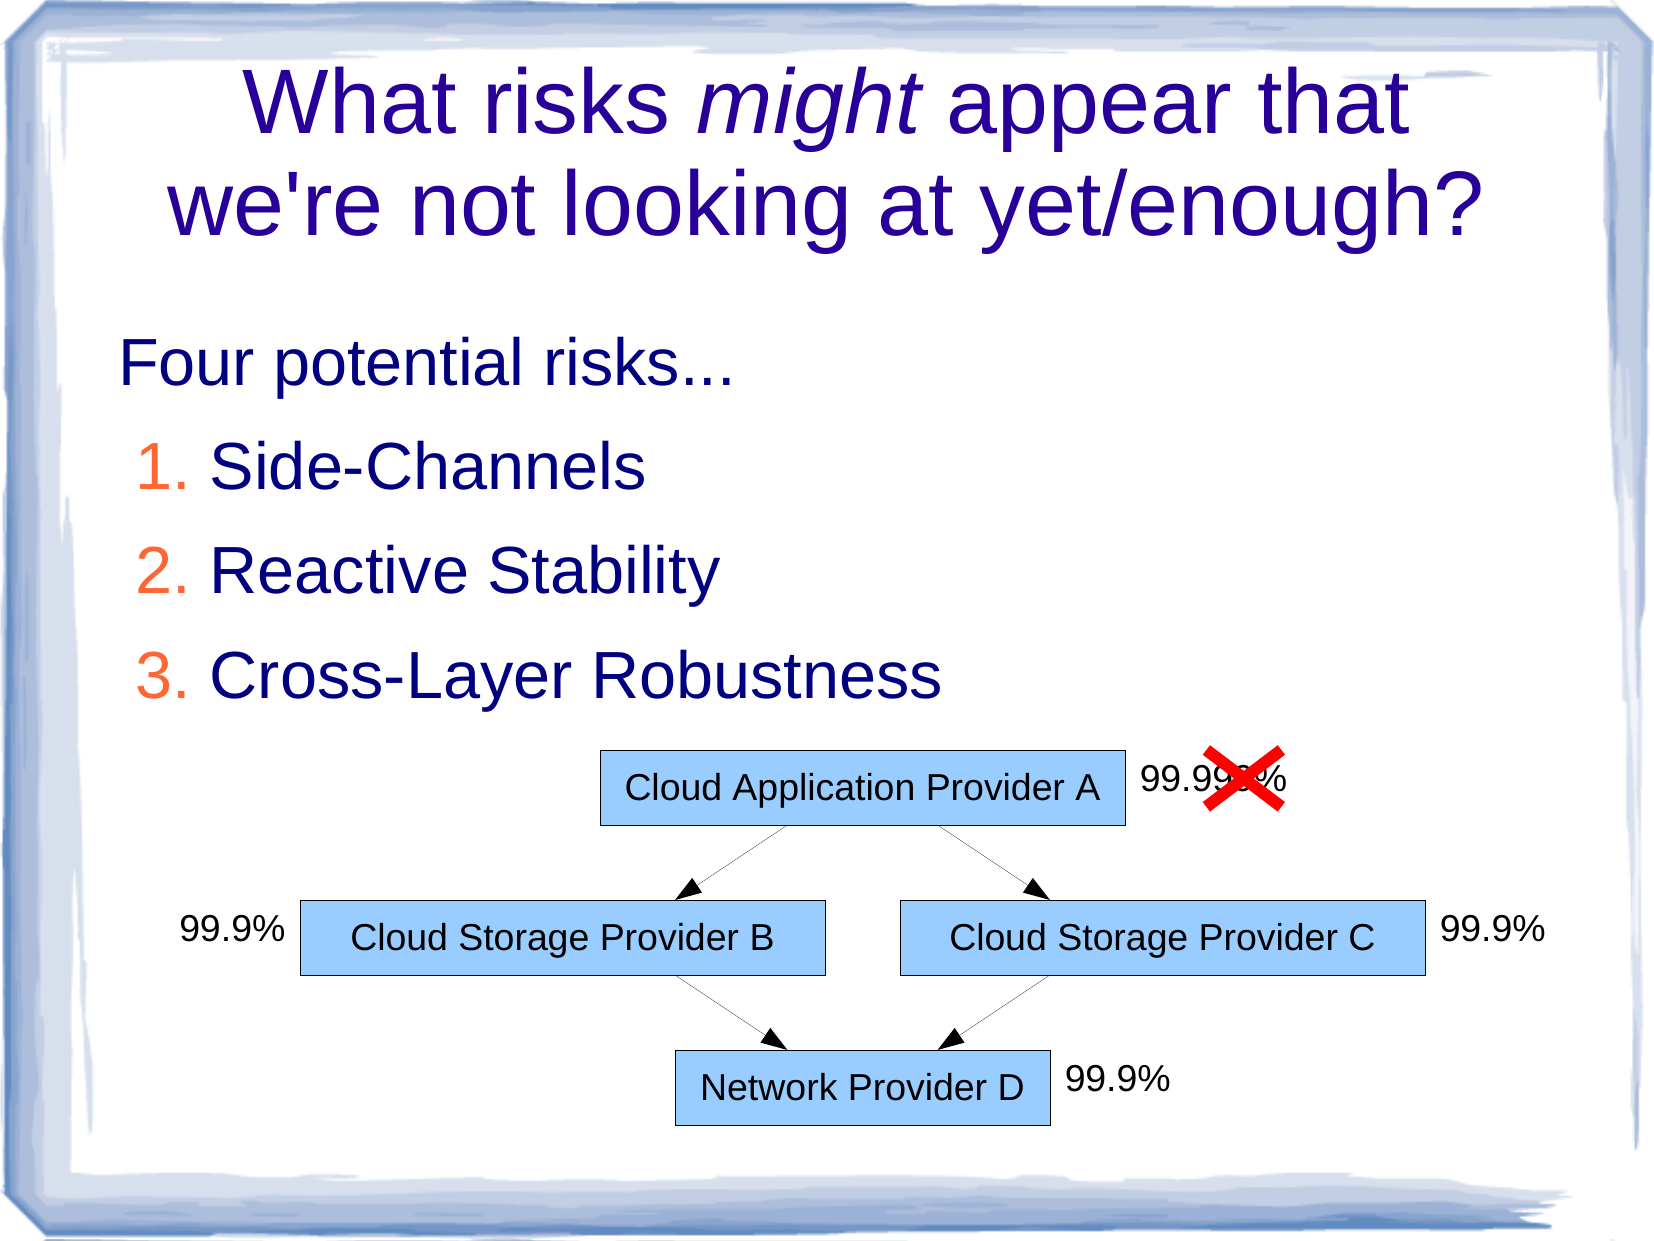

# What risks might appear that we're not looking at yet/enough?
Four potential risks...
 Side-Channels
 Reactive Stability
 Cross-Layer Robustness
Cloud Application Provider A
99.999%
99.9%
Cloud Storage Provider B
Cloud Storage Provider C
99.9%
Network Provider D
99.9%